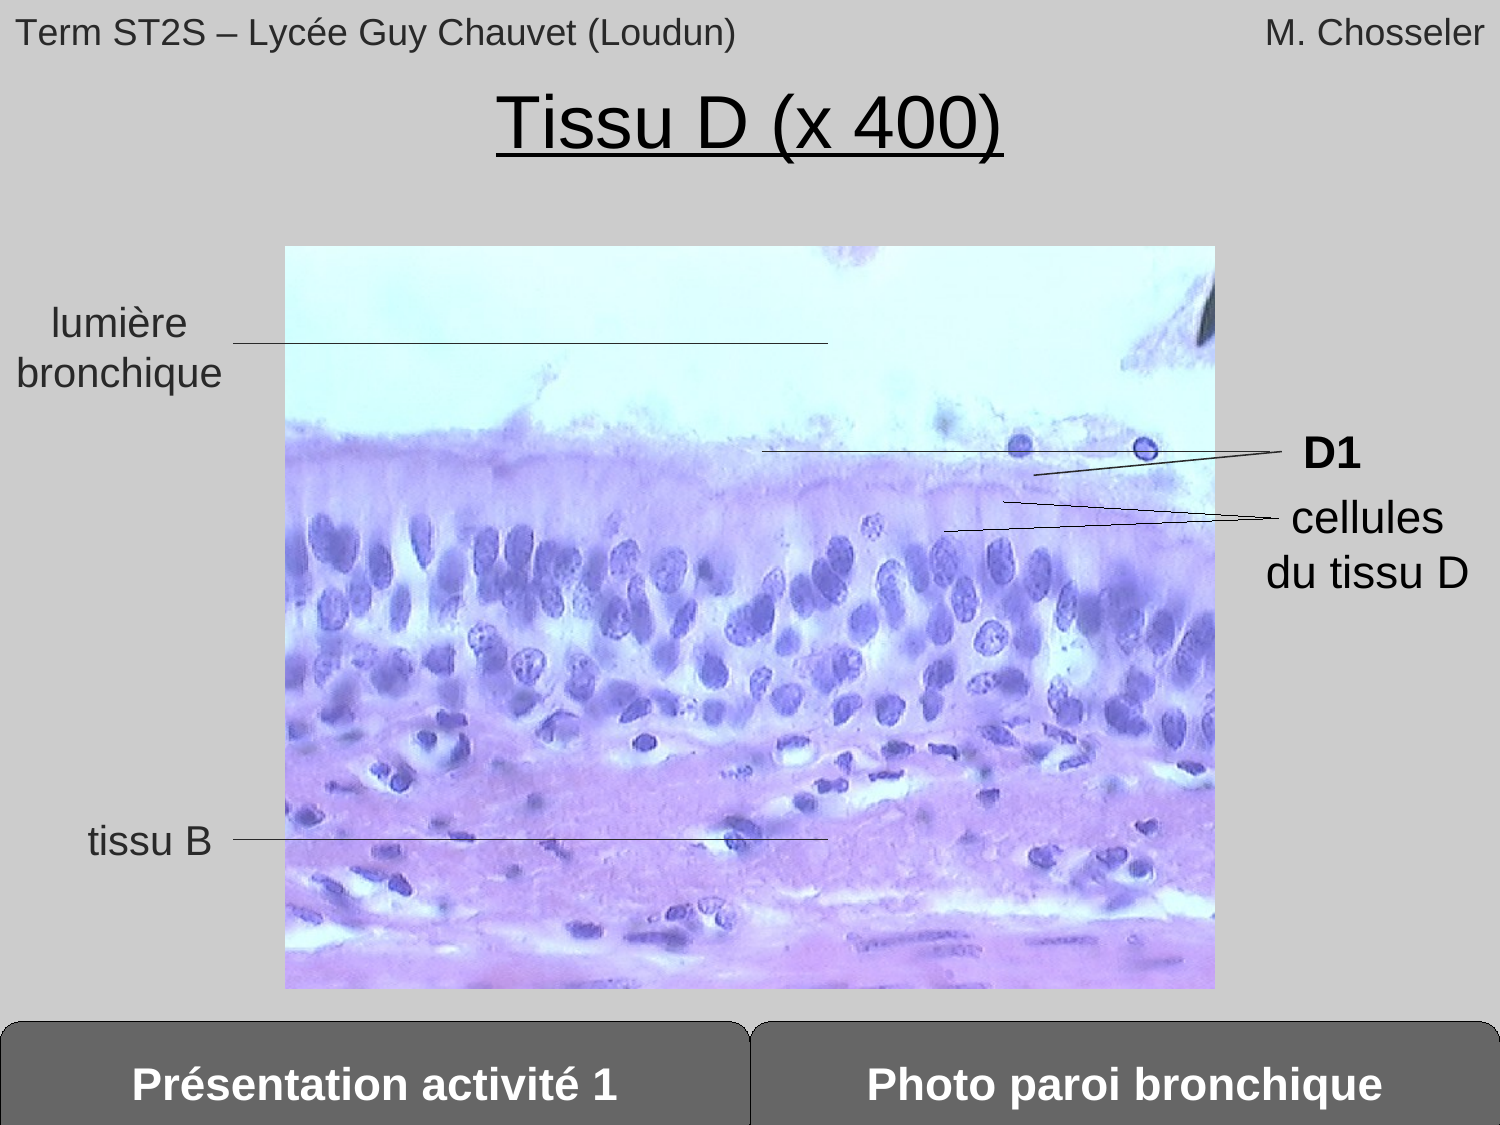

# Tissu D (x 400)
lumière bronchique
D1
cellules du tissu D
tissu B